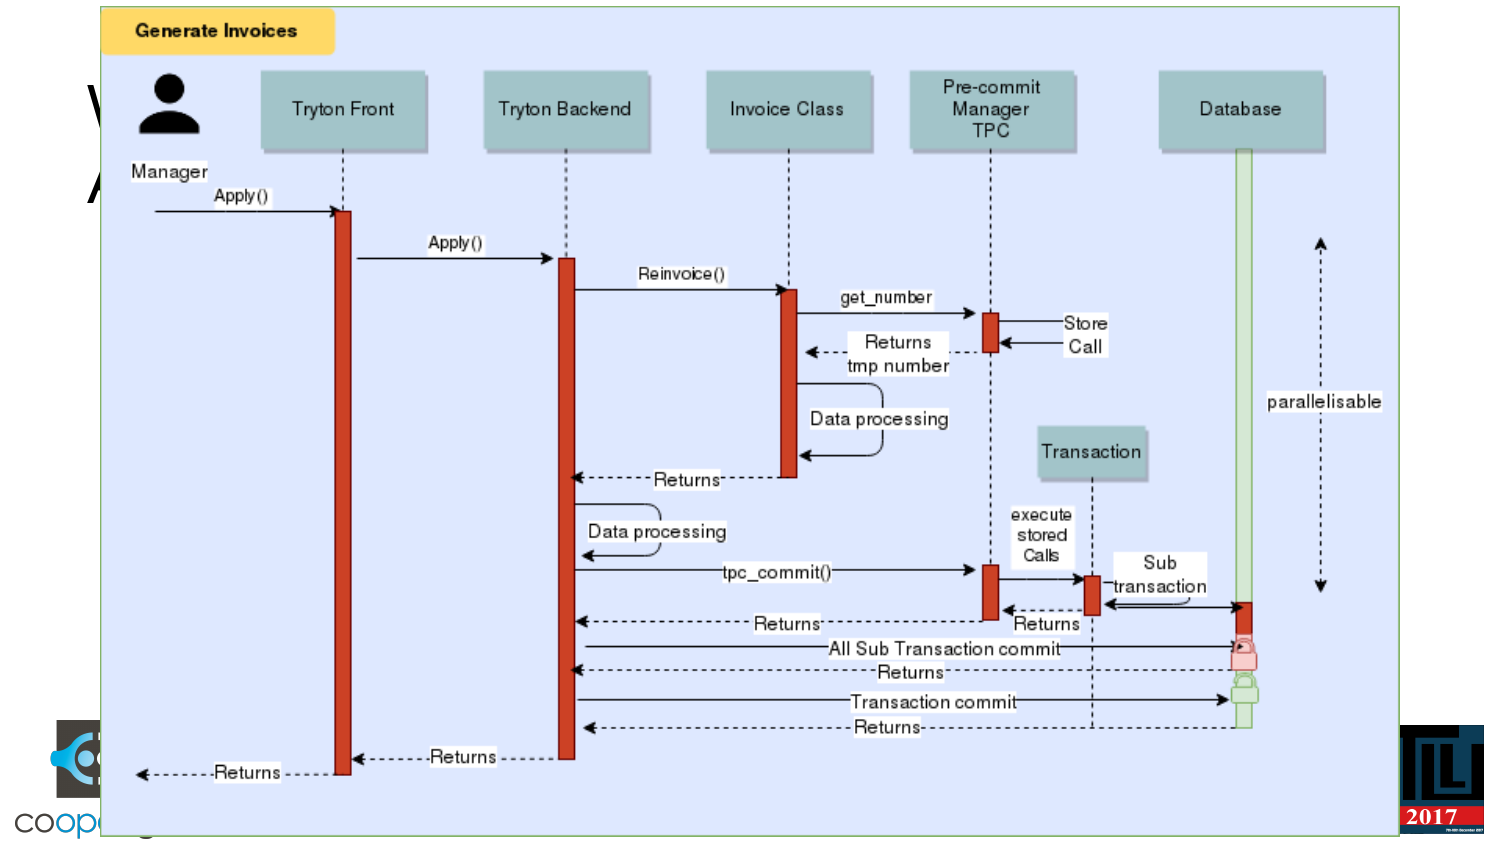

# WHAT IF SEVERAL USERS POST INVOICES AT THE SAME TIME ?
What do we do ?
Ideas ?
What we did